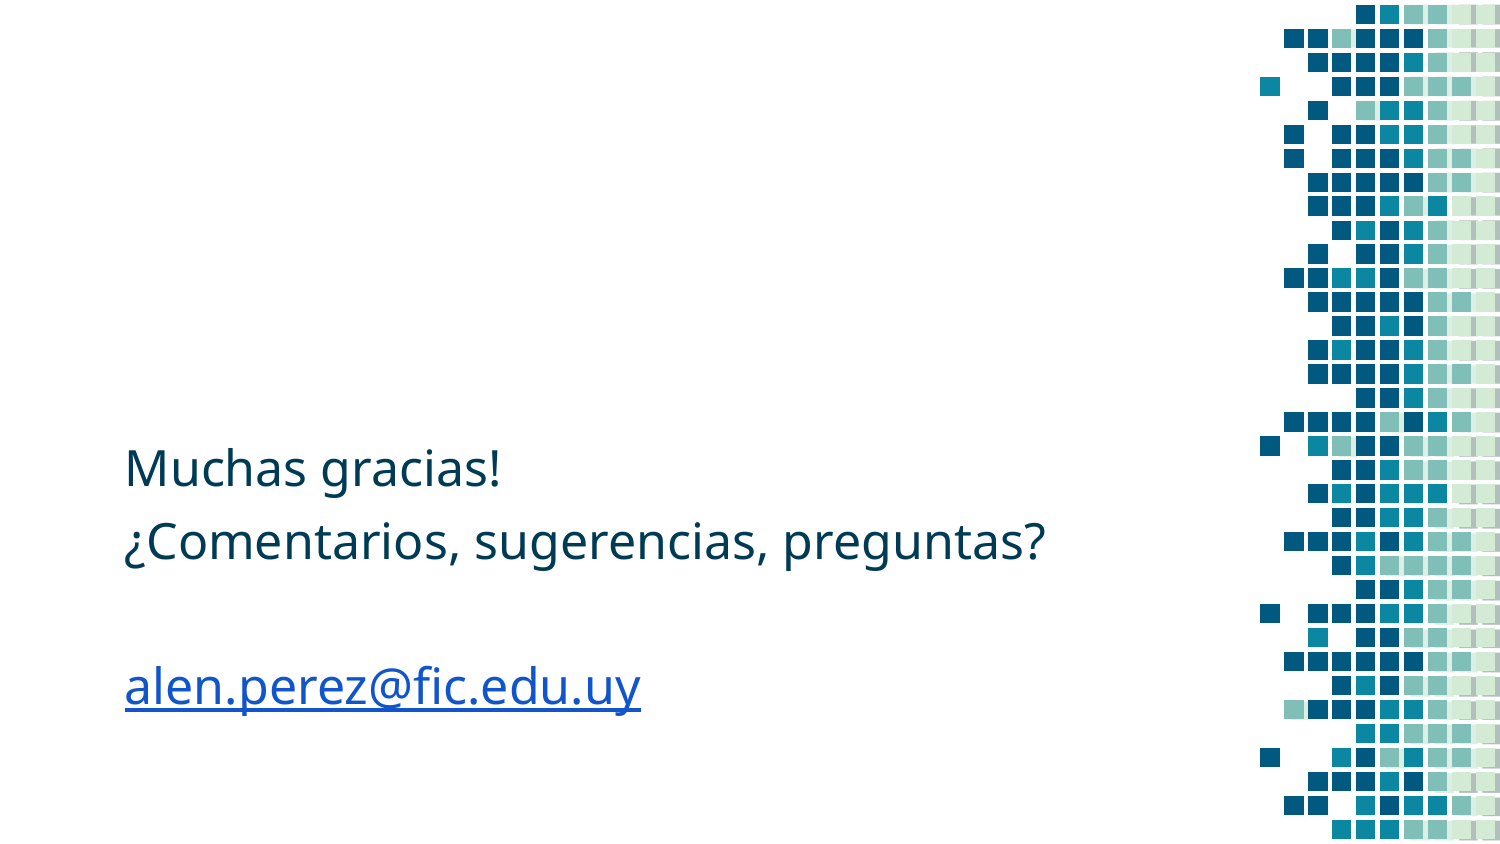

# Muchas gracias!
¿Comentarios, sugerencias, preguntas?
alen.perez@fic.edu.uy